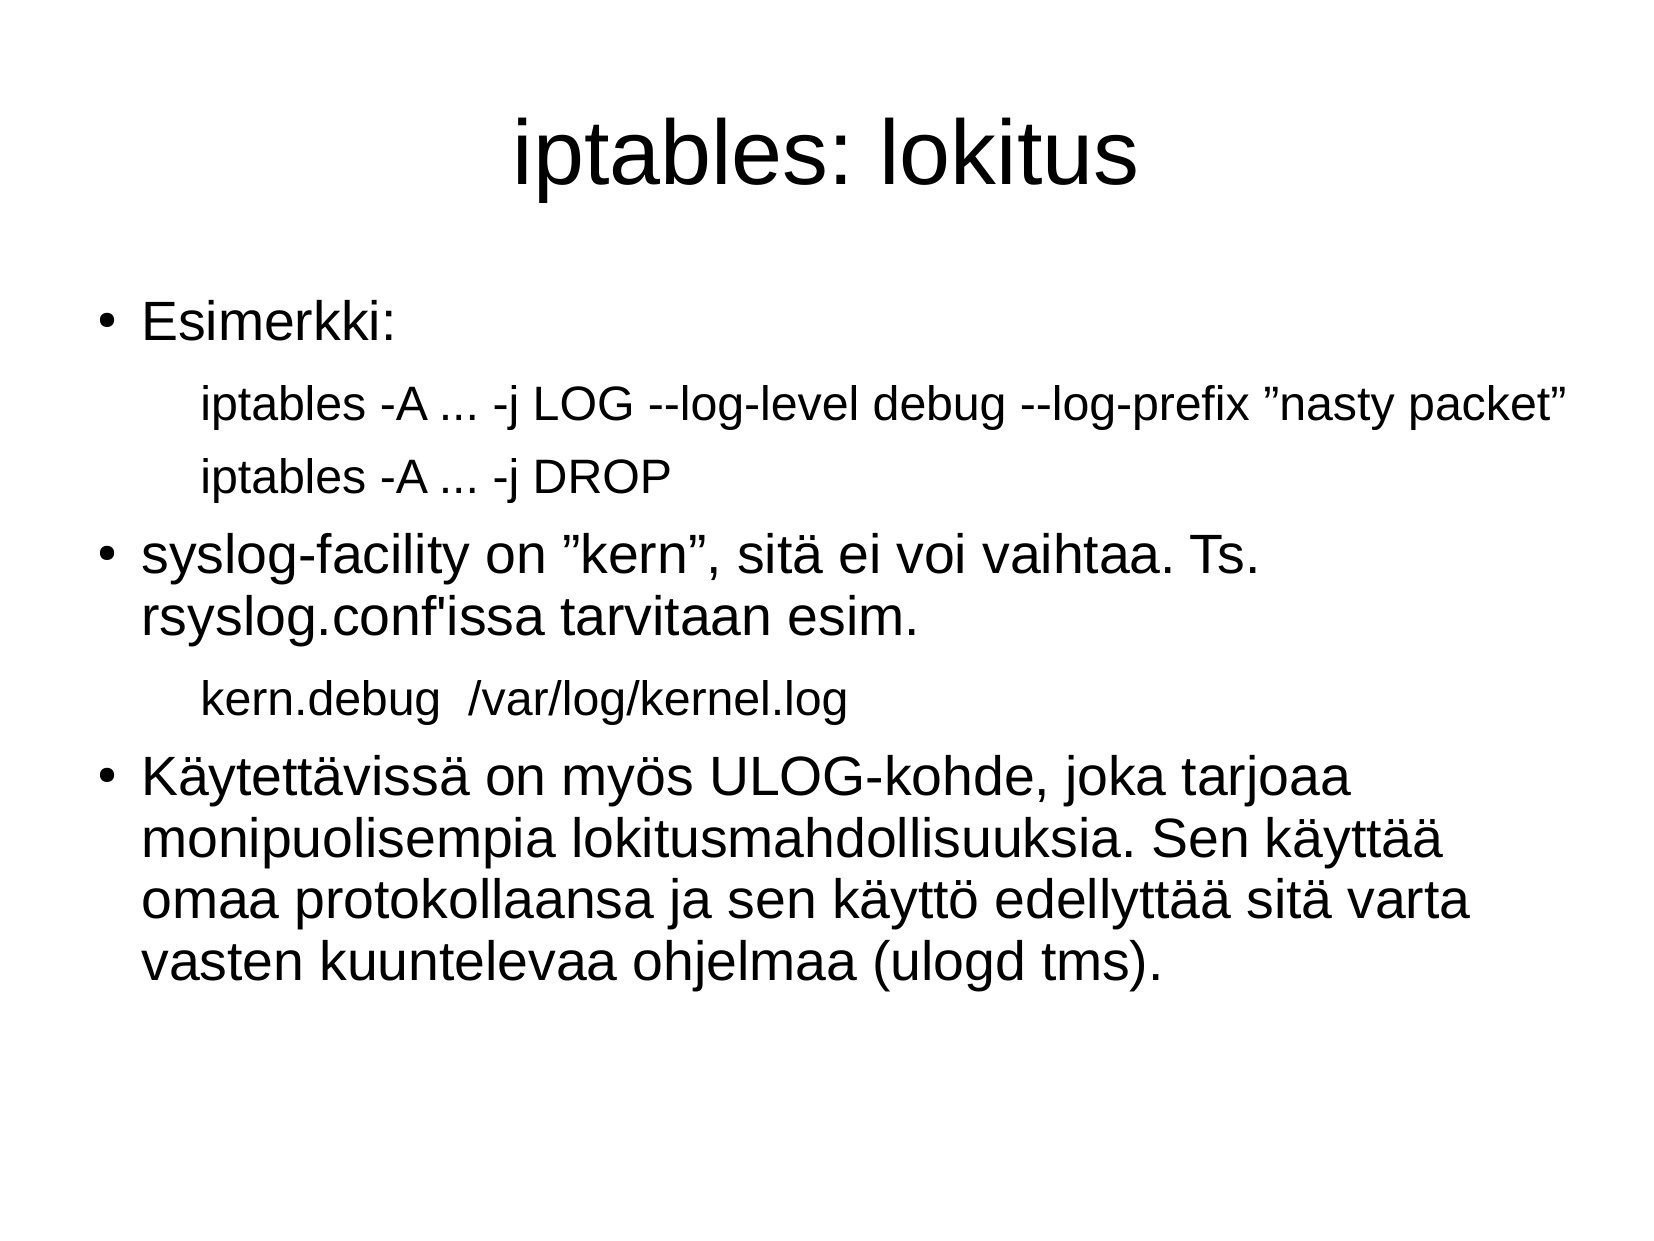

# iptables: lokitus
Esimerkki:
iptables -A ... -j LOG --log-level debug --log-prefix ”nasty packet”
iptables -A ... -j DROP
syslog-facility on ”kern”, sitä ei voi vaihtaa. Ts. rsyslog.conf'issa tarvitaan esim.
kern.debug /var/log/kernel.log
Käytettävissä on myös ULOG-kohde, joka tarjoaa monipuolisempia lokitusmahdollisuuksia. Sen käyttää omaa protokollaansa ja sen käyttö edellyttää sitä varta vasten kuuntelevaa ohjelmaa (ulogd tms).